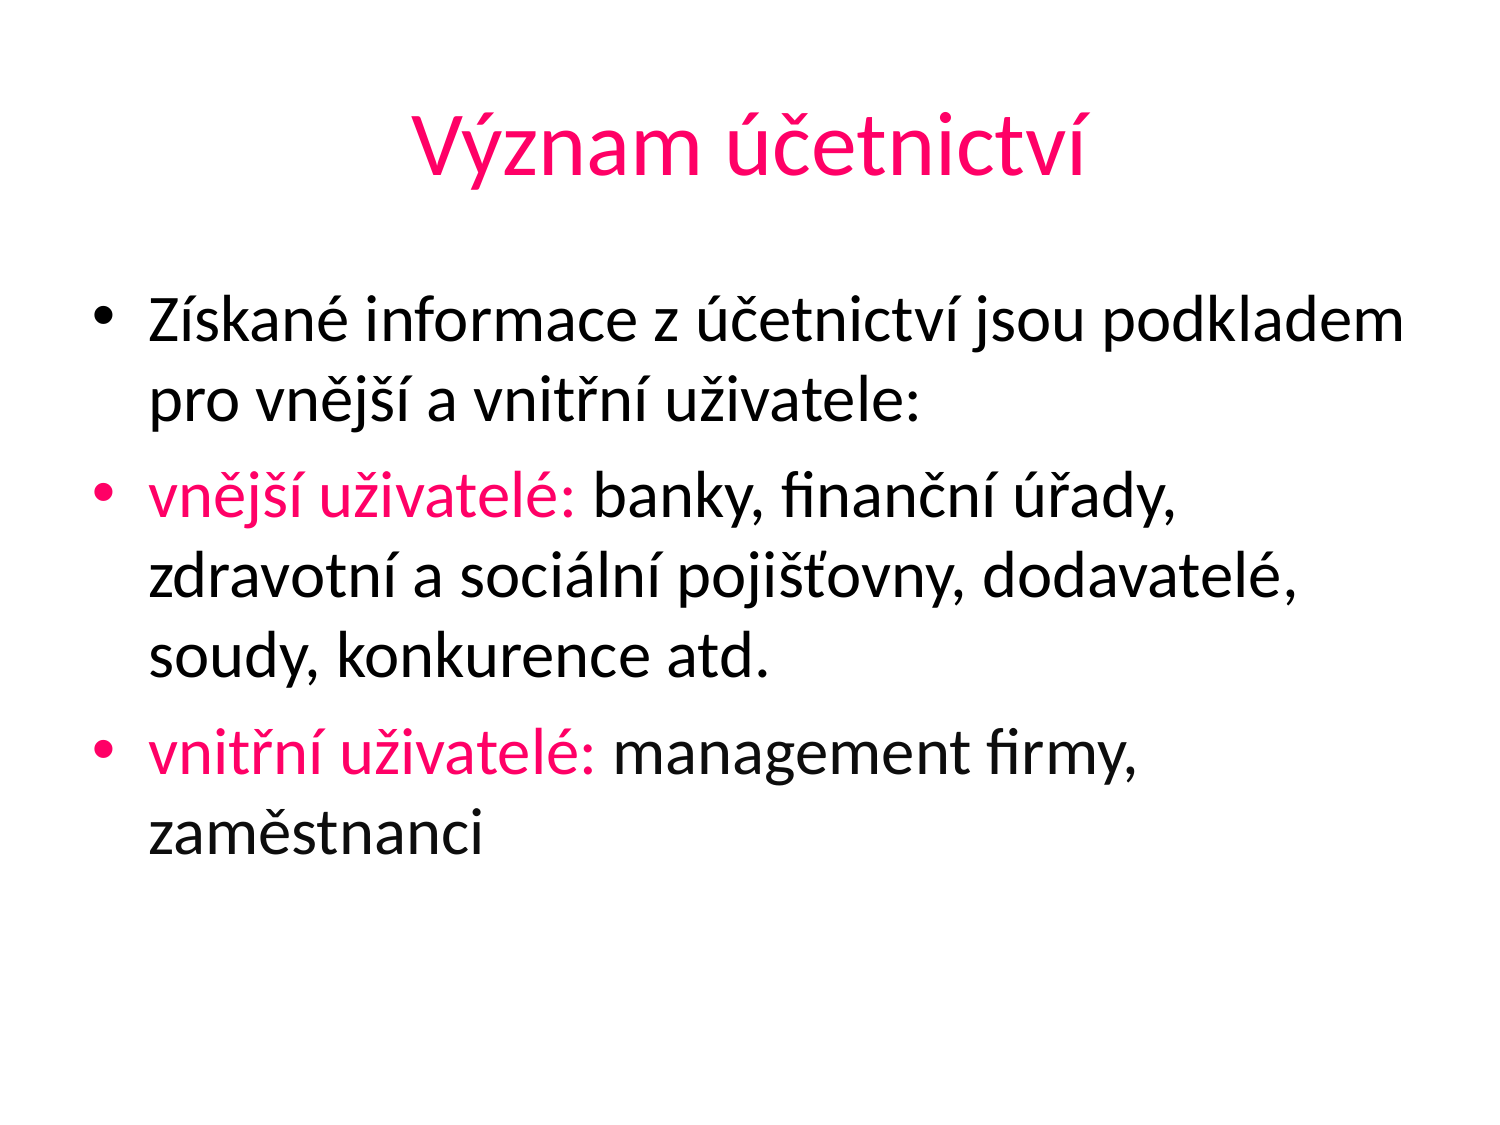

# Význam účetnictví
Získané informace z účetnictví jsou podkladem pro vnější a vnitřní uživatele:
vnější uživatelé: banky, finanční úřady, zdravotní a sociální pojišťovny, dodavatelé, soudy, konkurence atd.
vnitřní uživatelé: management firmy, zaměstnanci